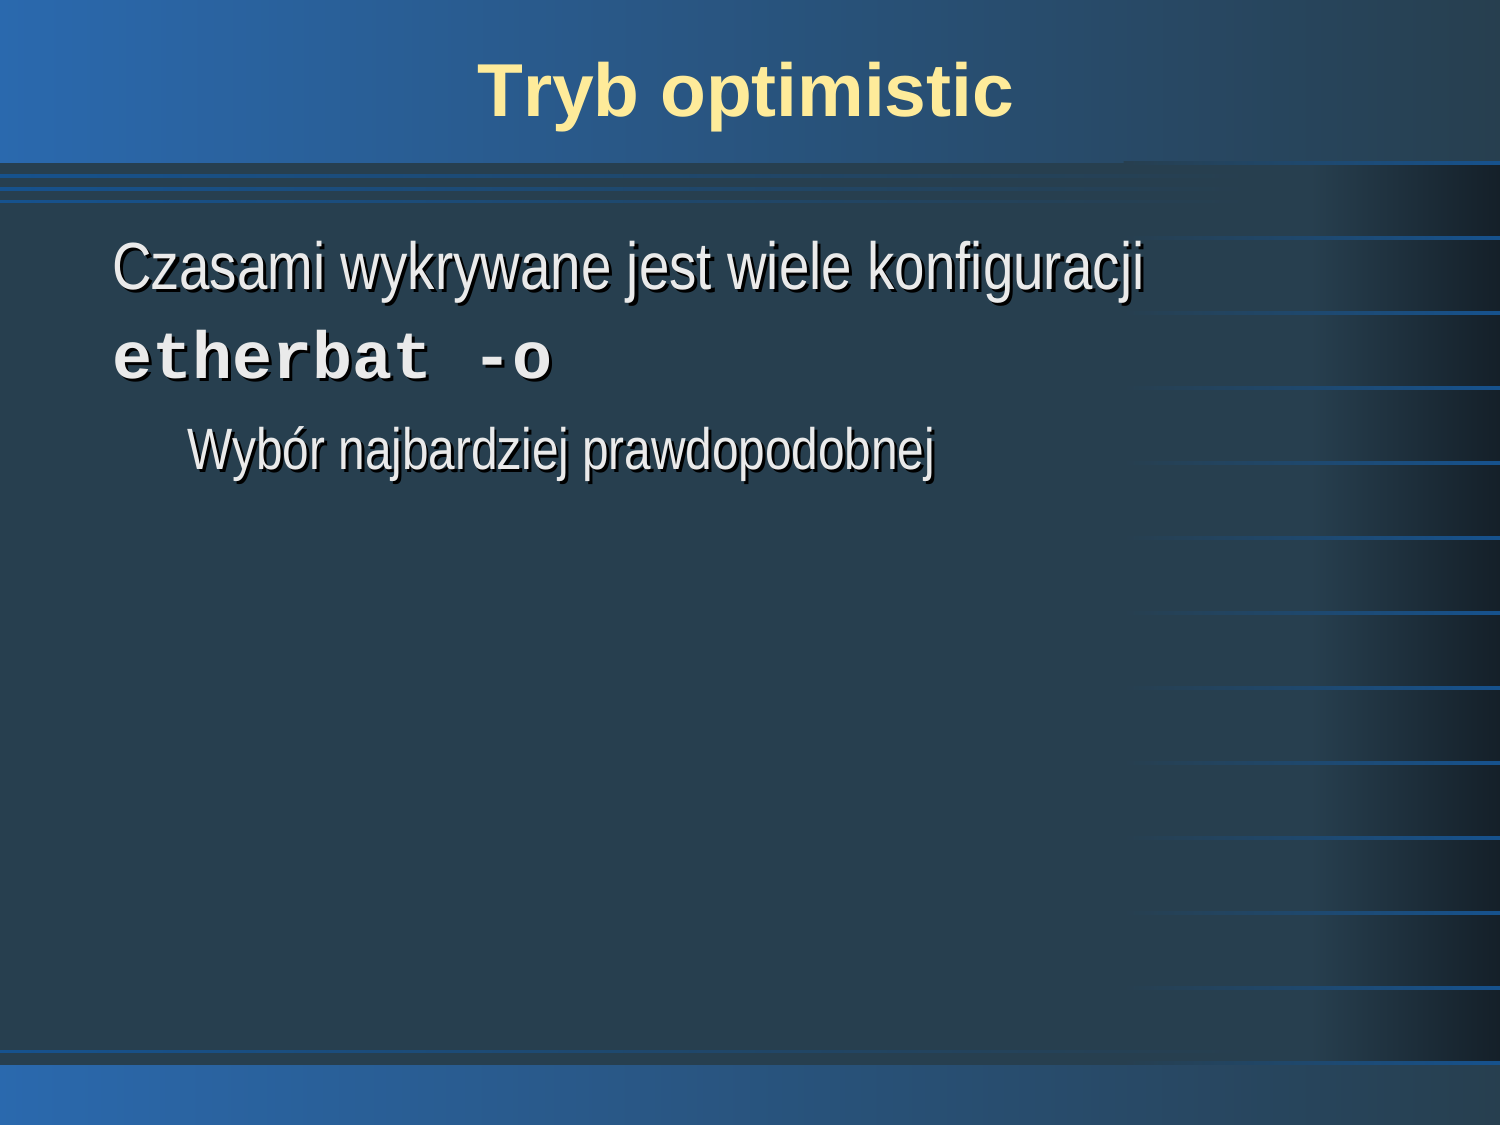

# Tryb optimistic
Czasami wykrywane jest wiele konfiguracji
etherbat -o
Wybór najbardziej prawdopodobnej